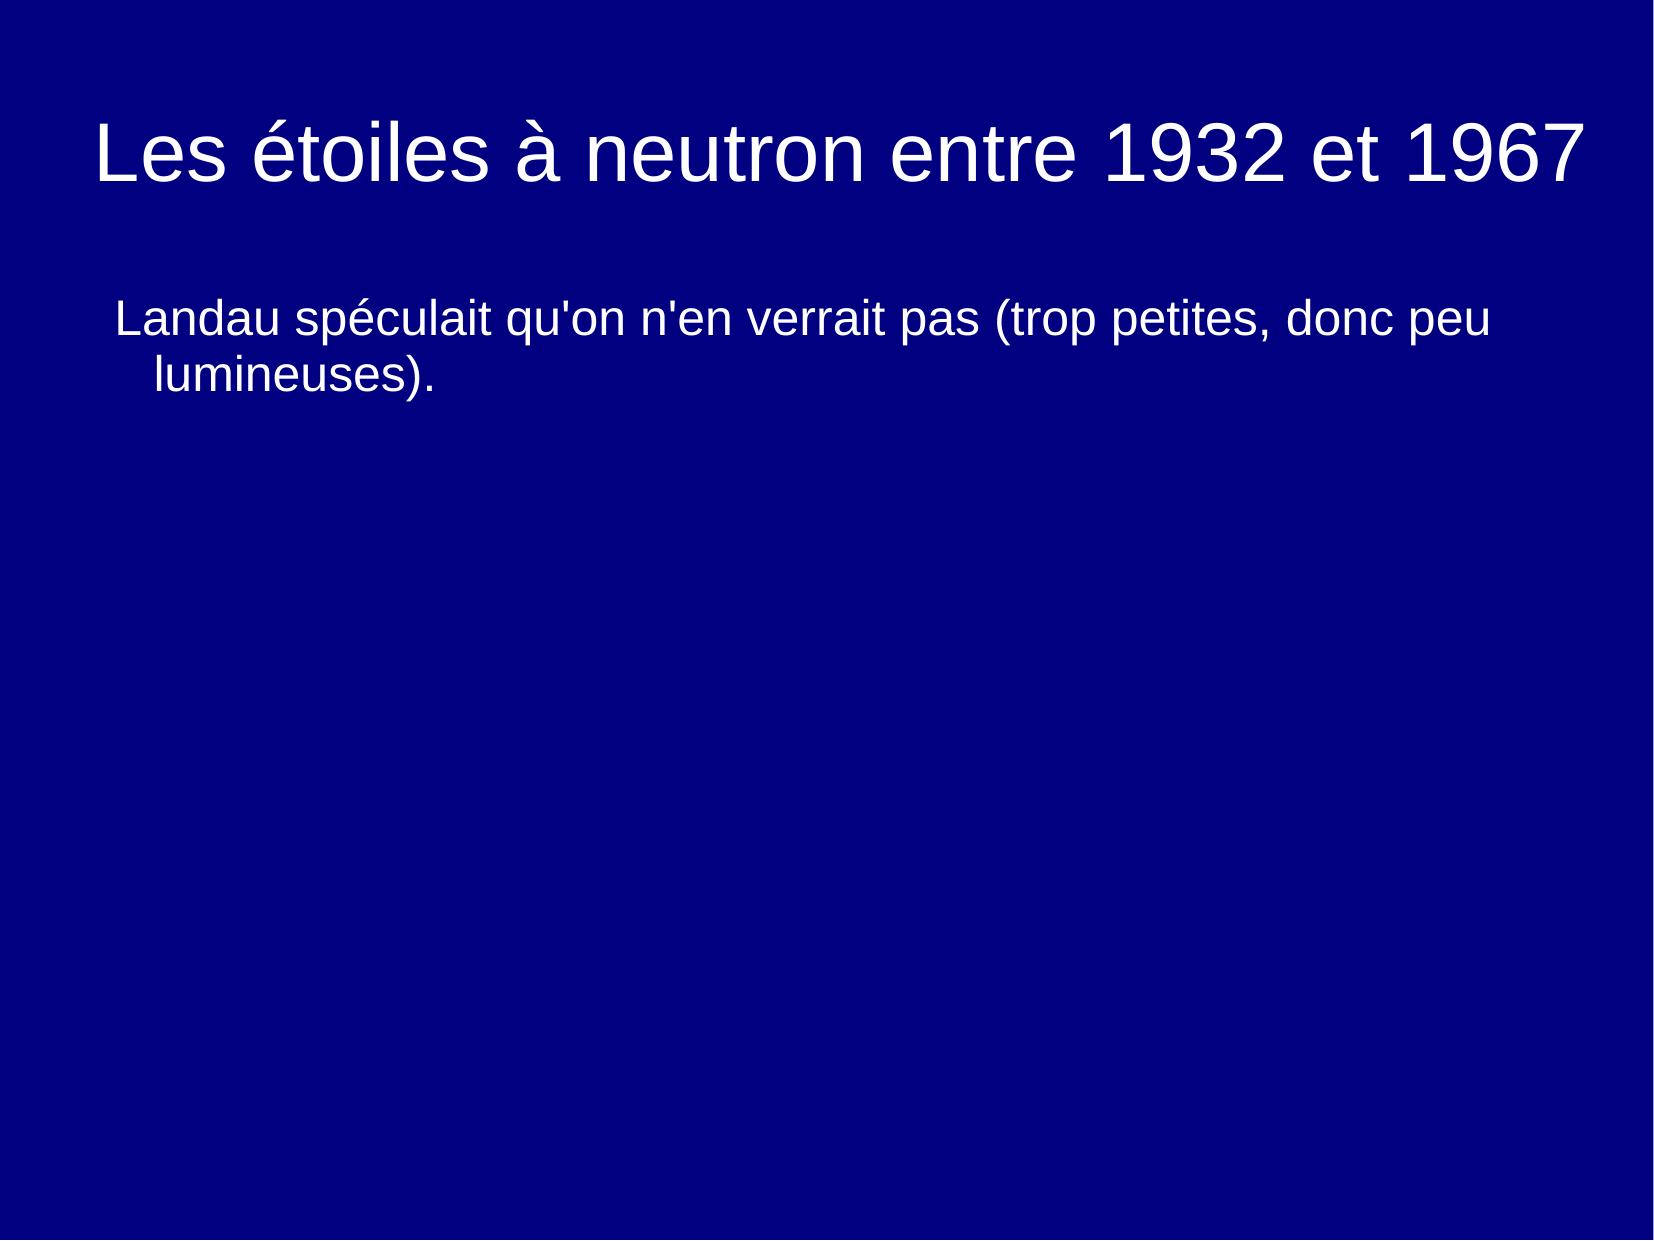

# Les étoiles à neutron entre 1932 et 1967
 Landau spéculait qu'on n'en verrait pas (trop petites, donc peu lumineuses).